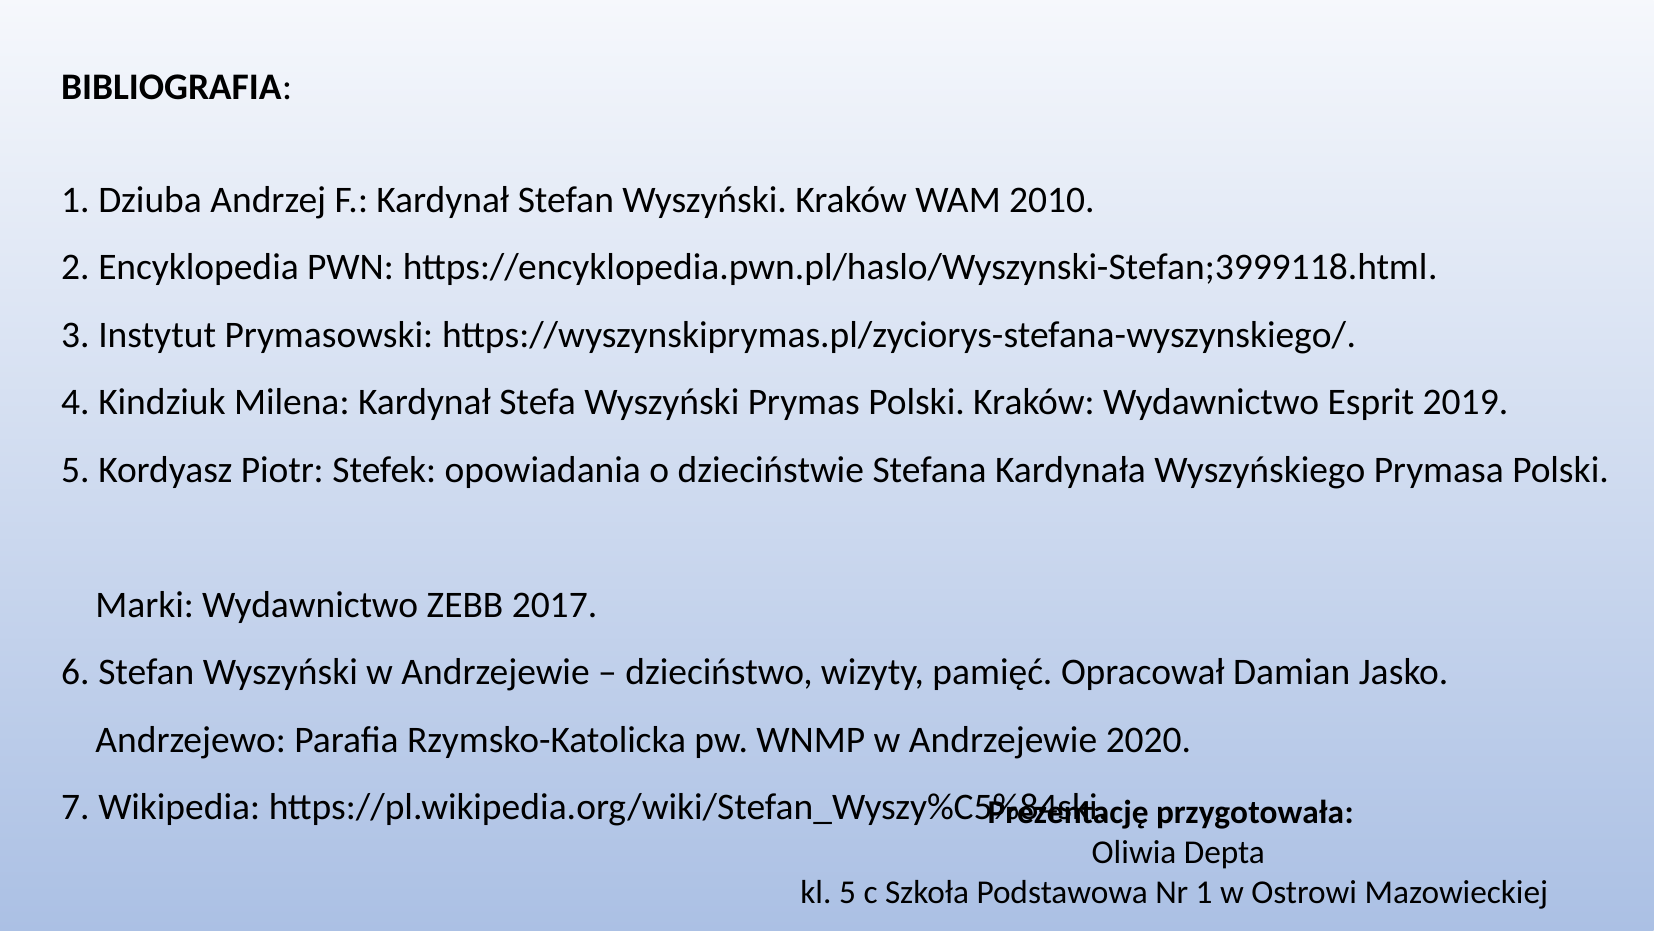

BIBLIOGRAFIA:
1. Dziuba Andrzej F.: Kardynał Stefan Wyszyński. Kraków WAM 2010.
2. Encyklopedia PWN: https://encyklopedia.pwn.pl/haslo/Wyszynski-Stefan;3999118.html.
3. Instytut Prymasowski: https://wyszynskiprymas.pl/zyciorys-stefana-wyszynskiego/.
4. Kindziuk Milena: Kardynał Stefa Wyszyński Prymas Polski. Kraków: Wydawnictwo Esprit 2019.
5. Kordyasz Piotr: Stefek: opowiadania o dzieciństwie Stefana Kardynała Wyszyńskiego Prymasa Polski.
 Marki: Wydawnictwo ZEBB 2017.
6. Stefan Wyszyński w Andrzejewie – dzieciństwo, wizyty, pamięć. Opracował Damian Jasko.
 Andrzejewo: Parafia Rzymsko-Katolicka pw. WNMP w Andrzejewie 2020.
7. Wikipedia: https://pl.wikipedia.org/wiki/Stefan_Wyszy%C5%84ski.
Prezentację przygotowała:
 Oliwia Depta
kl. 5 c Szkoła Podstawowa Nr 1 w Ostrowi Mazowieckiej